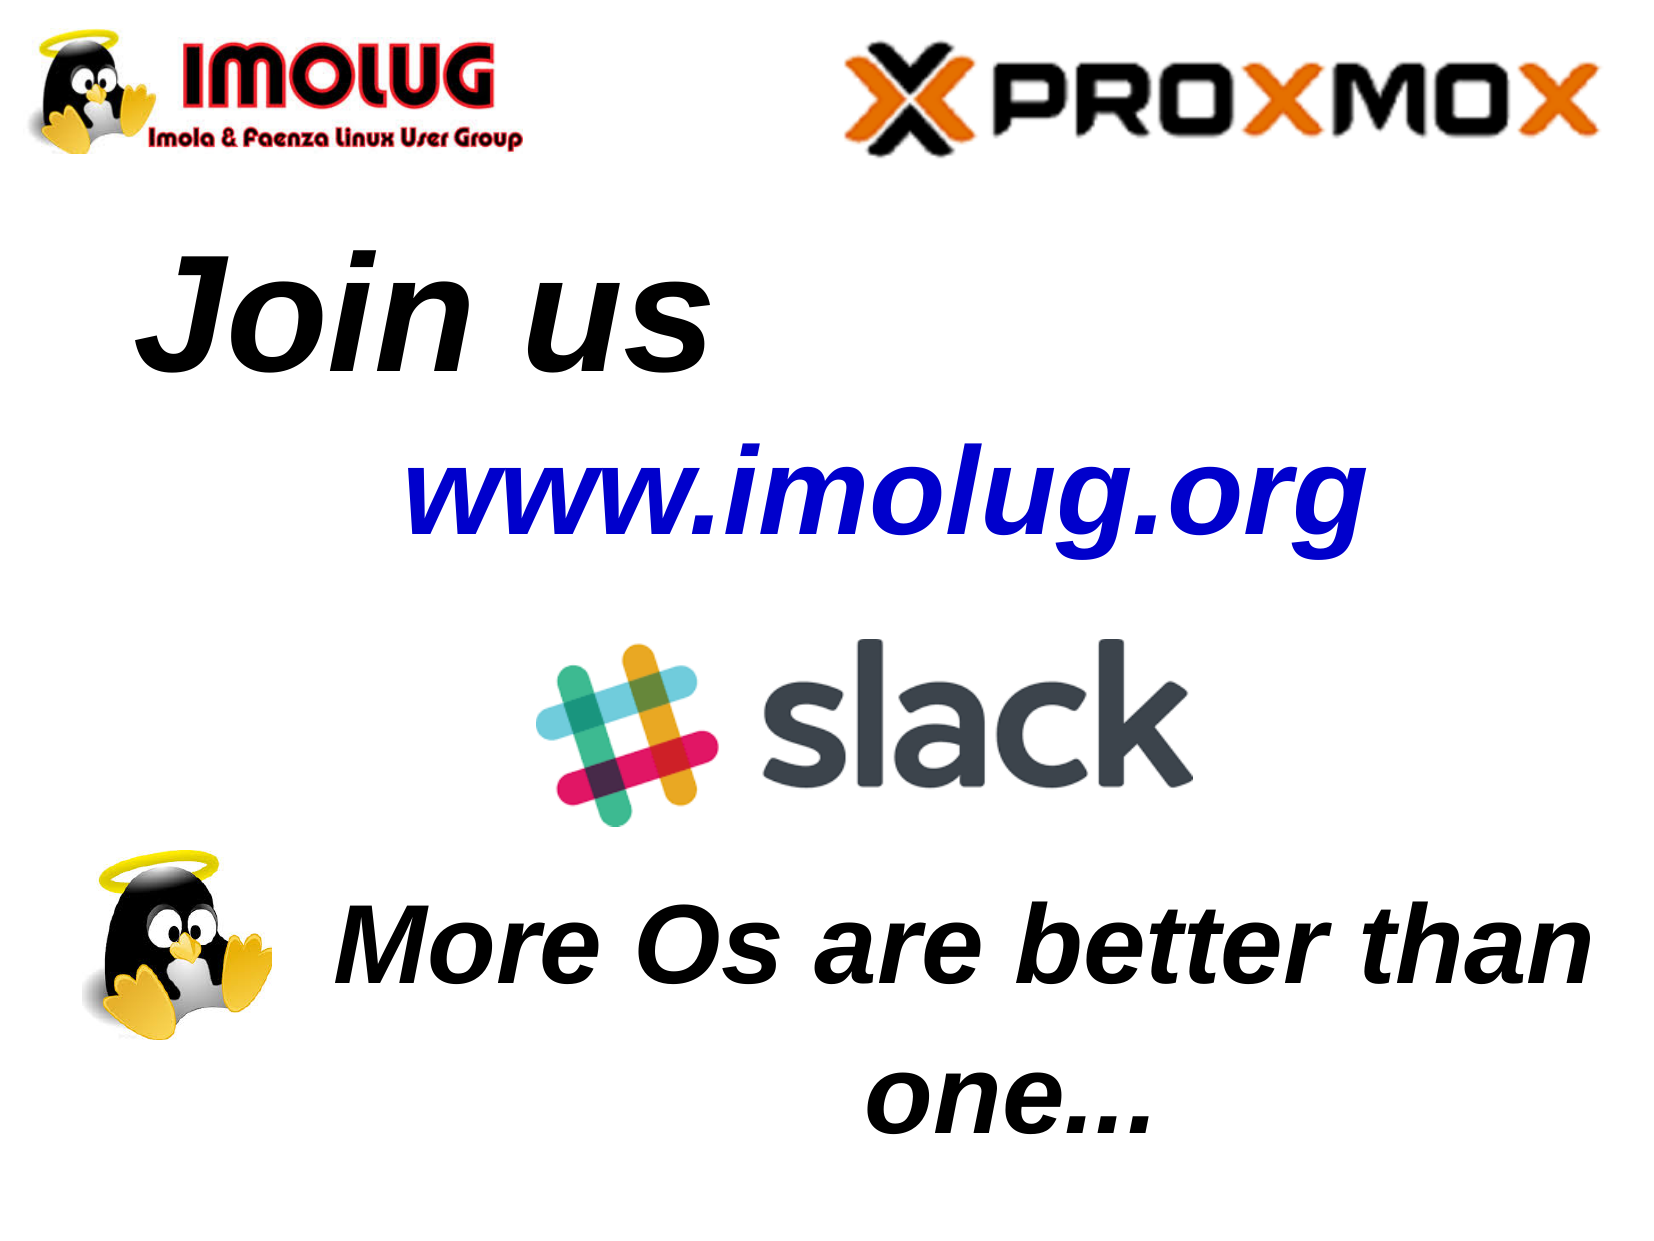

Join us
www.imolug.org
More Os are better than
 one...